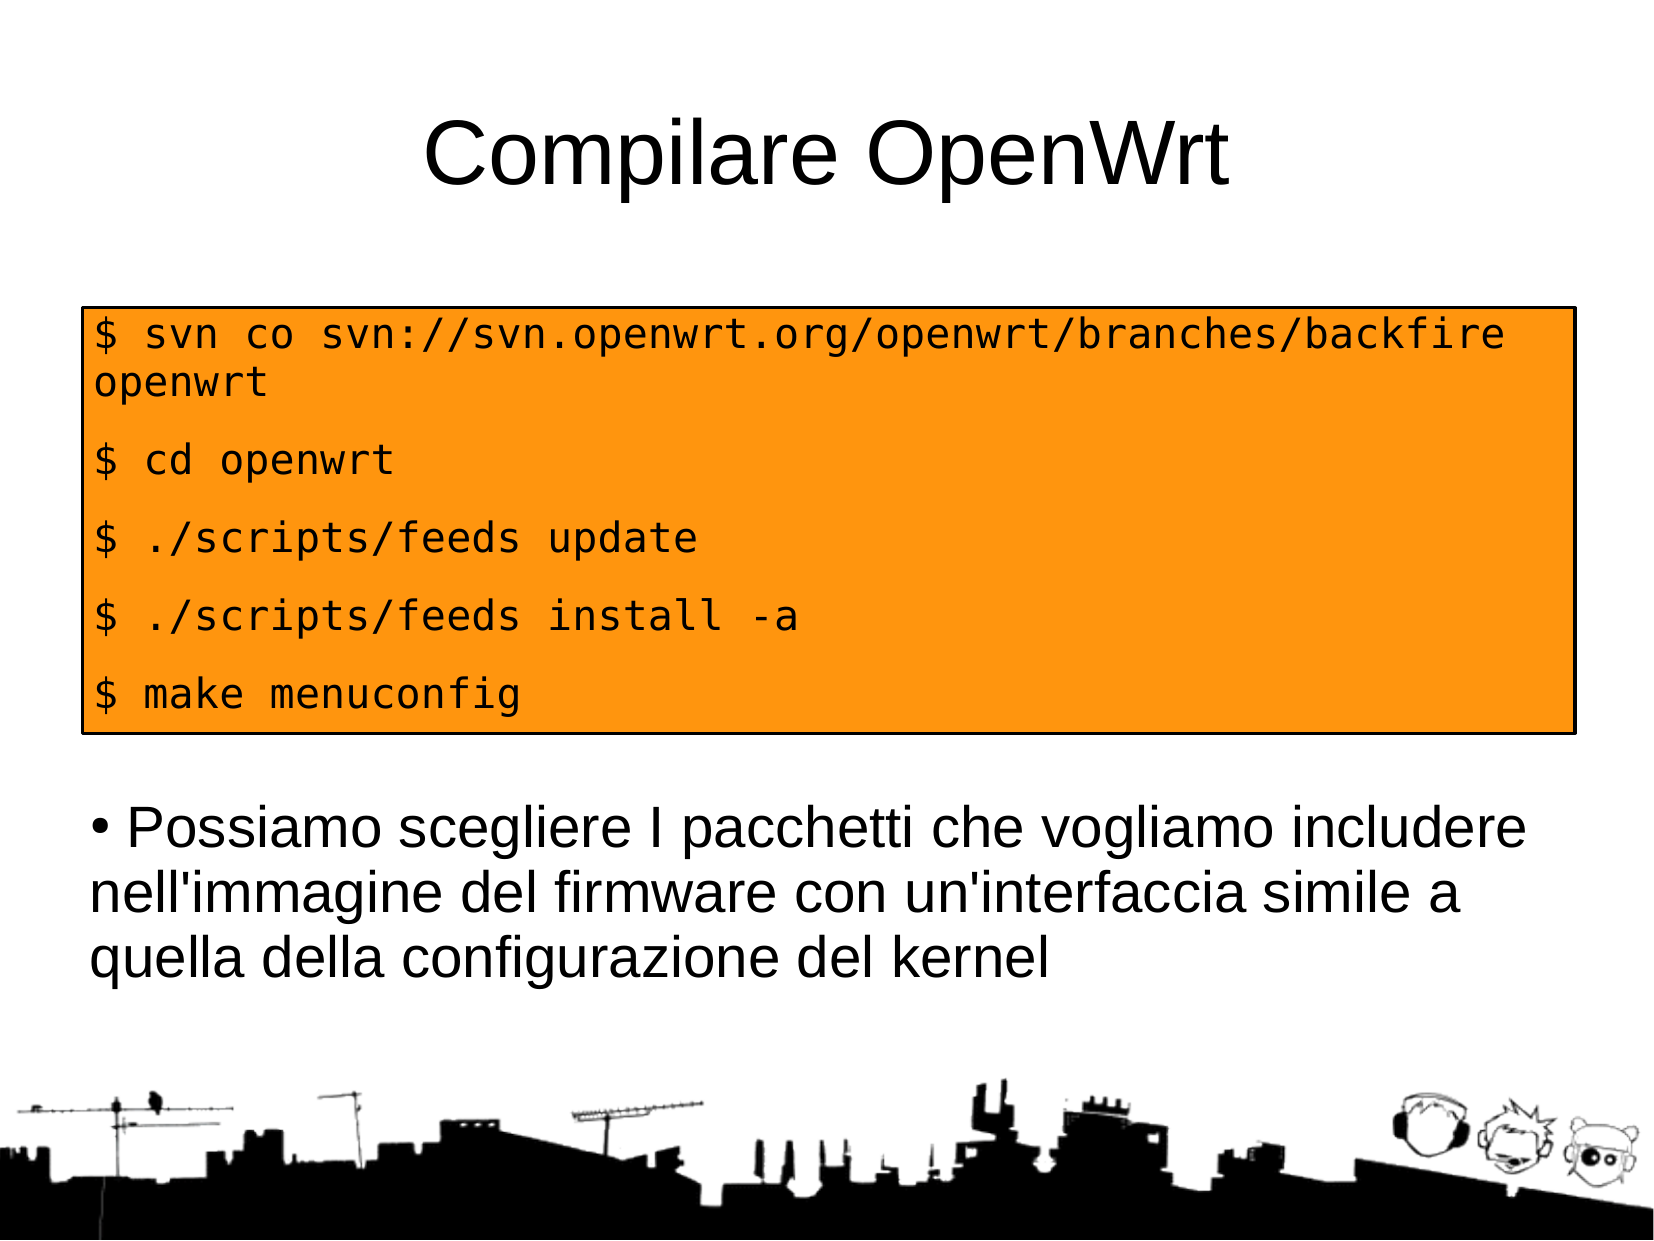

# Compilare OpenWrt
$ svn co svn://svn.openwrt.org/openwrt/branches/backfire openwrt
$ cd openwrt
$ ./scripts/feeds update
$ ./scripts/feeds install -a
$ make menuconfig
 Possiamo scegliere I pacchetti che vogliamo includere nell'immagine del firmware con un'interfaccia simile a quella della configurazione del kernel